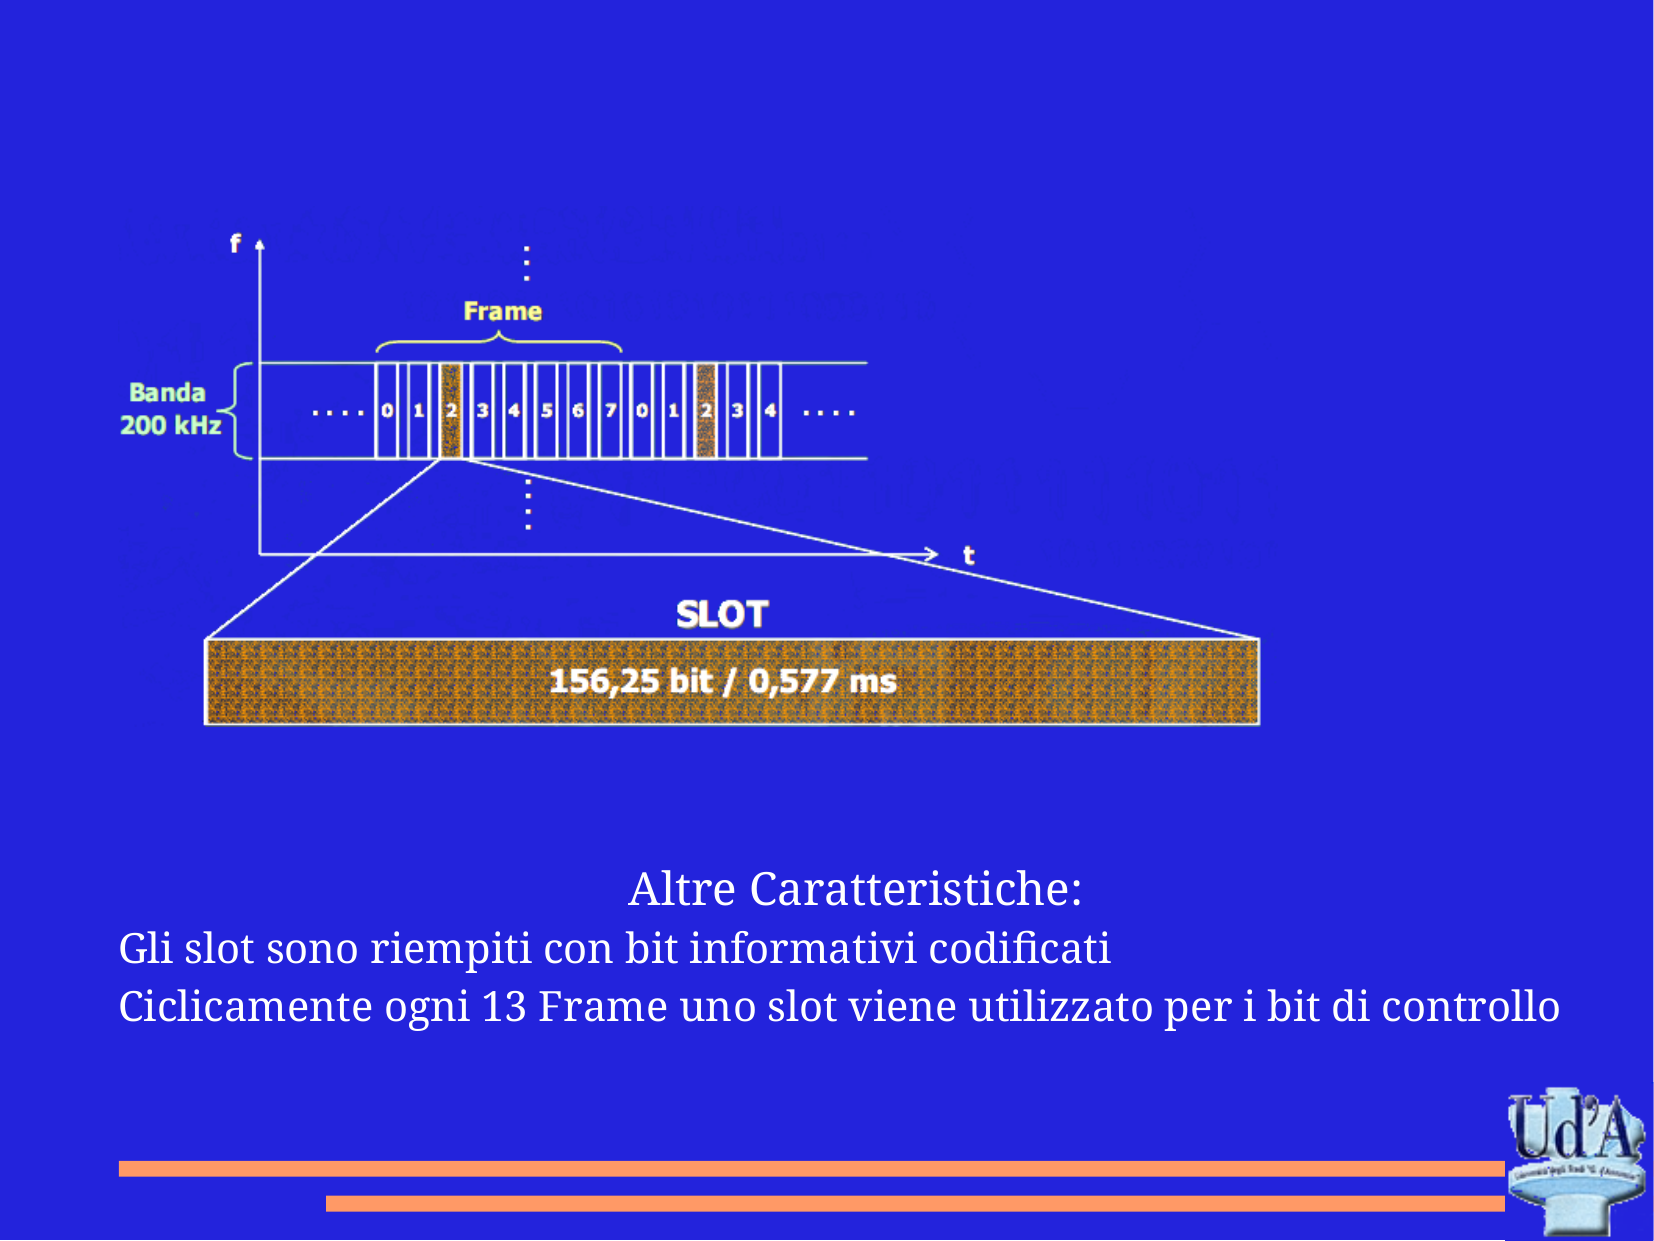

Altre Caratteristiche:
Gli slot sono riempiti con bit informativi codificati
Ciclicamente ogni 13 Frame uno slot viene utilizzato per i bit di controllo